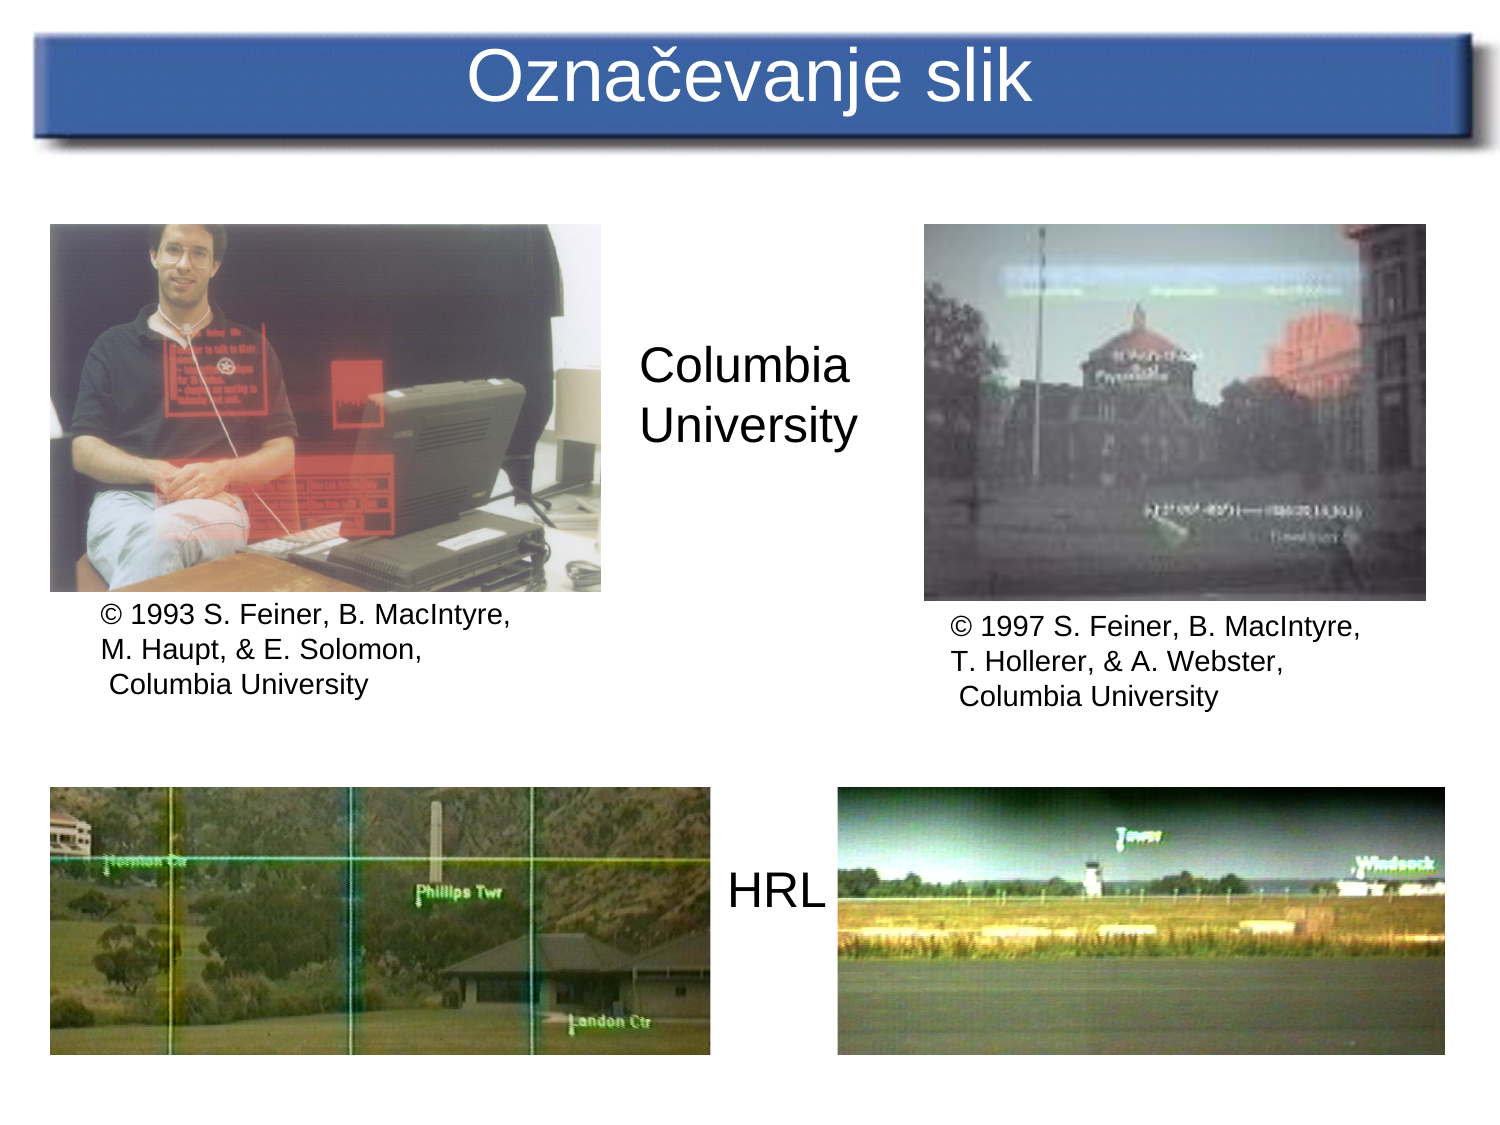

# Označevanje slik
Columbia University
© 1993 S. Feiner, B. MacIntyre,
M. Haupt, & E. Solomon,
 Columbia University
© 1997 S. Feiner, B. MacIntyre,
T. Hollerer, & A. Webster,
 Columbia University
HRL